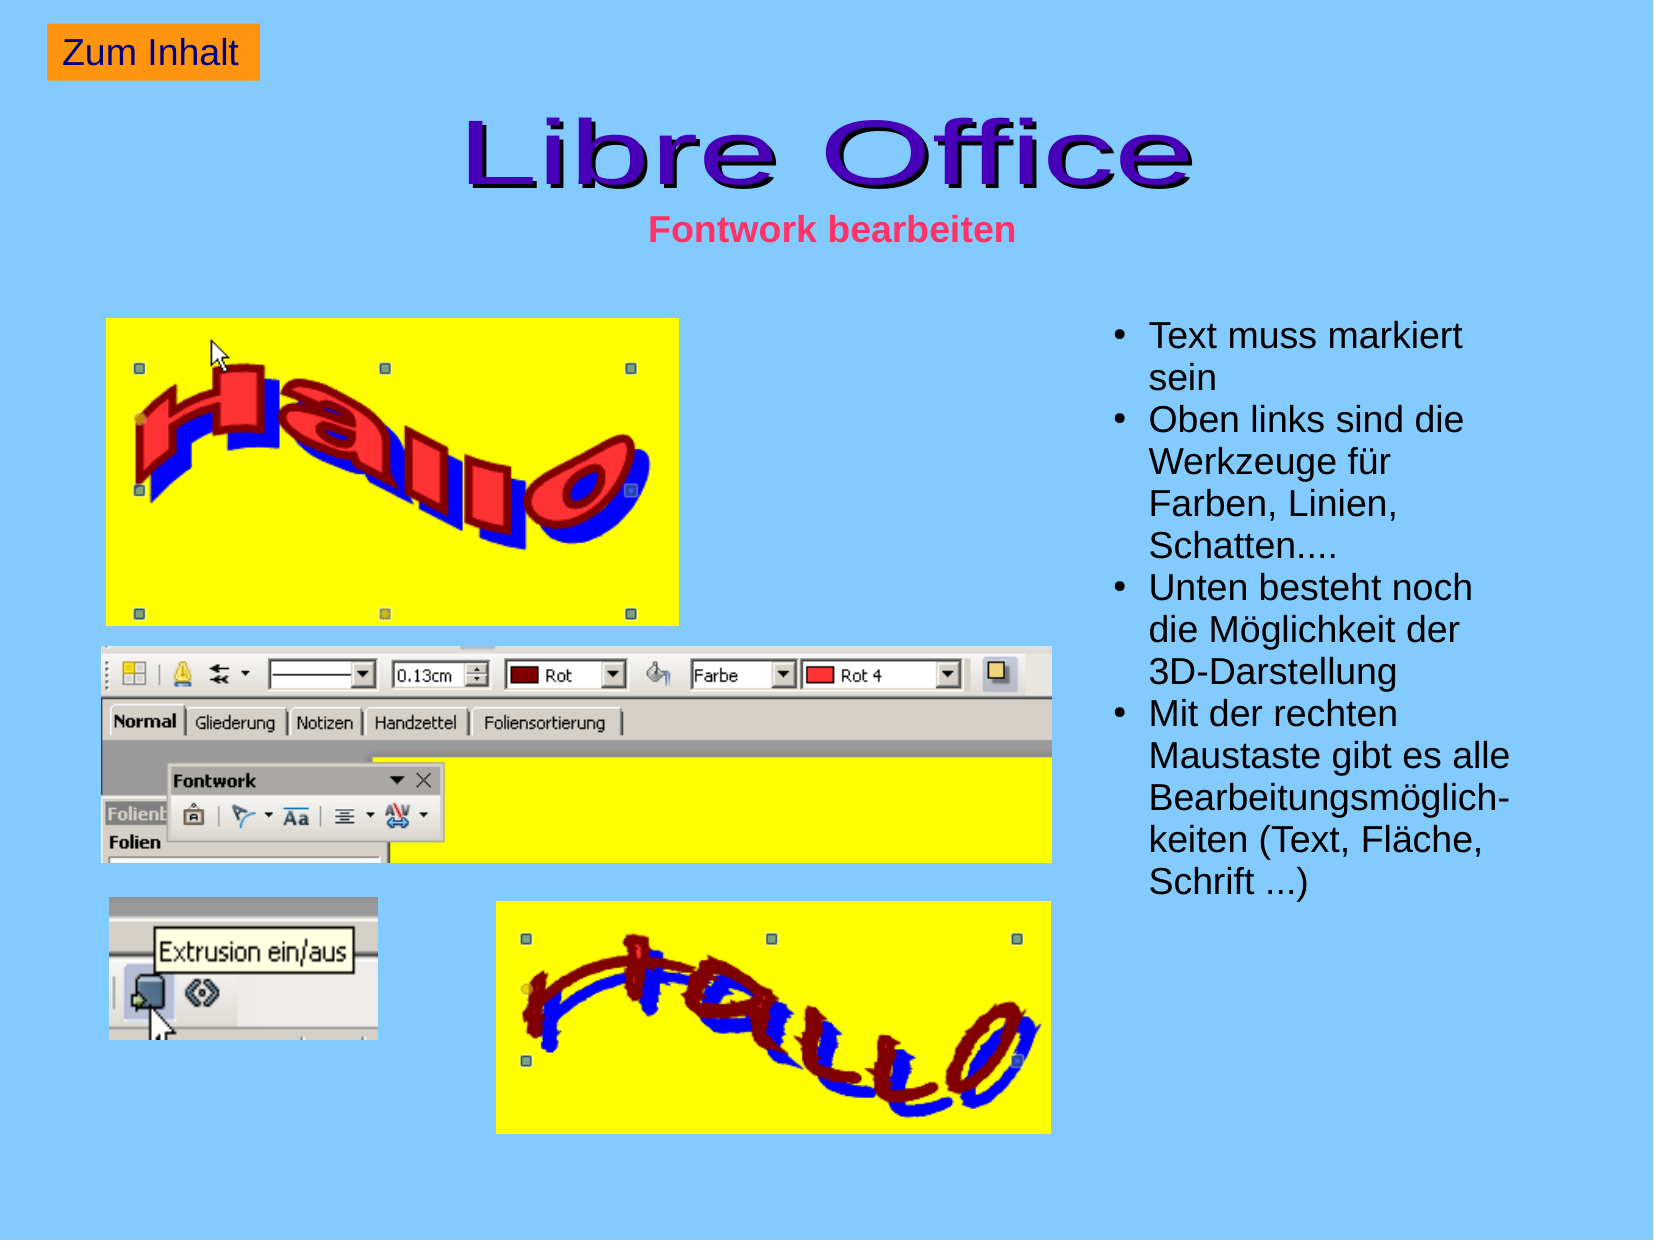

Zum Inhalt
# Libre Office
Fontwork bearbeiten
Text muss markiert sein
Oben links sind die Werkzeuge für Farben, Linien, Schatten....
Unten besteht noch die Möglichkeit der 3D-Darstellung
Mit der rechten Maustaste gibt es alle Bearbeitungsmöglich-keiten (Text, Fläche, Schrift ...)